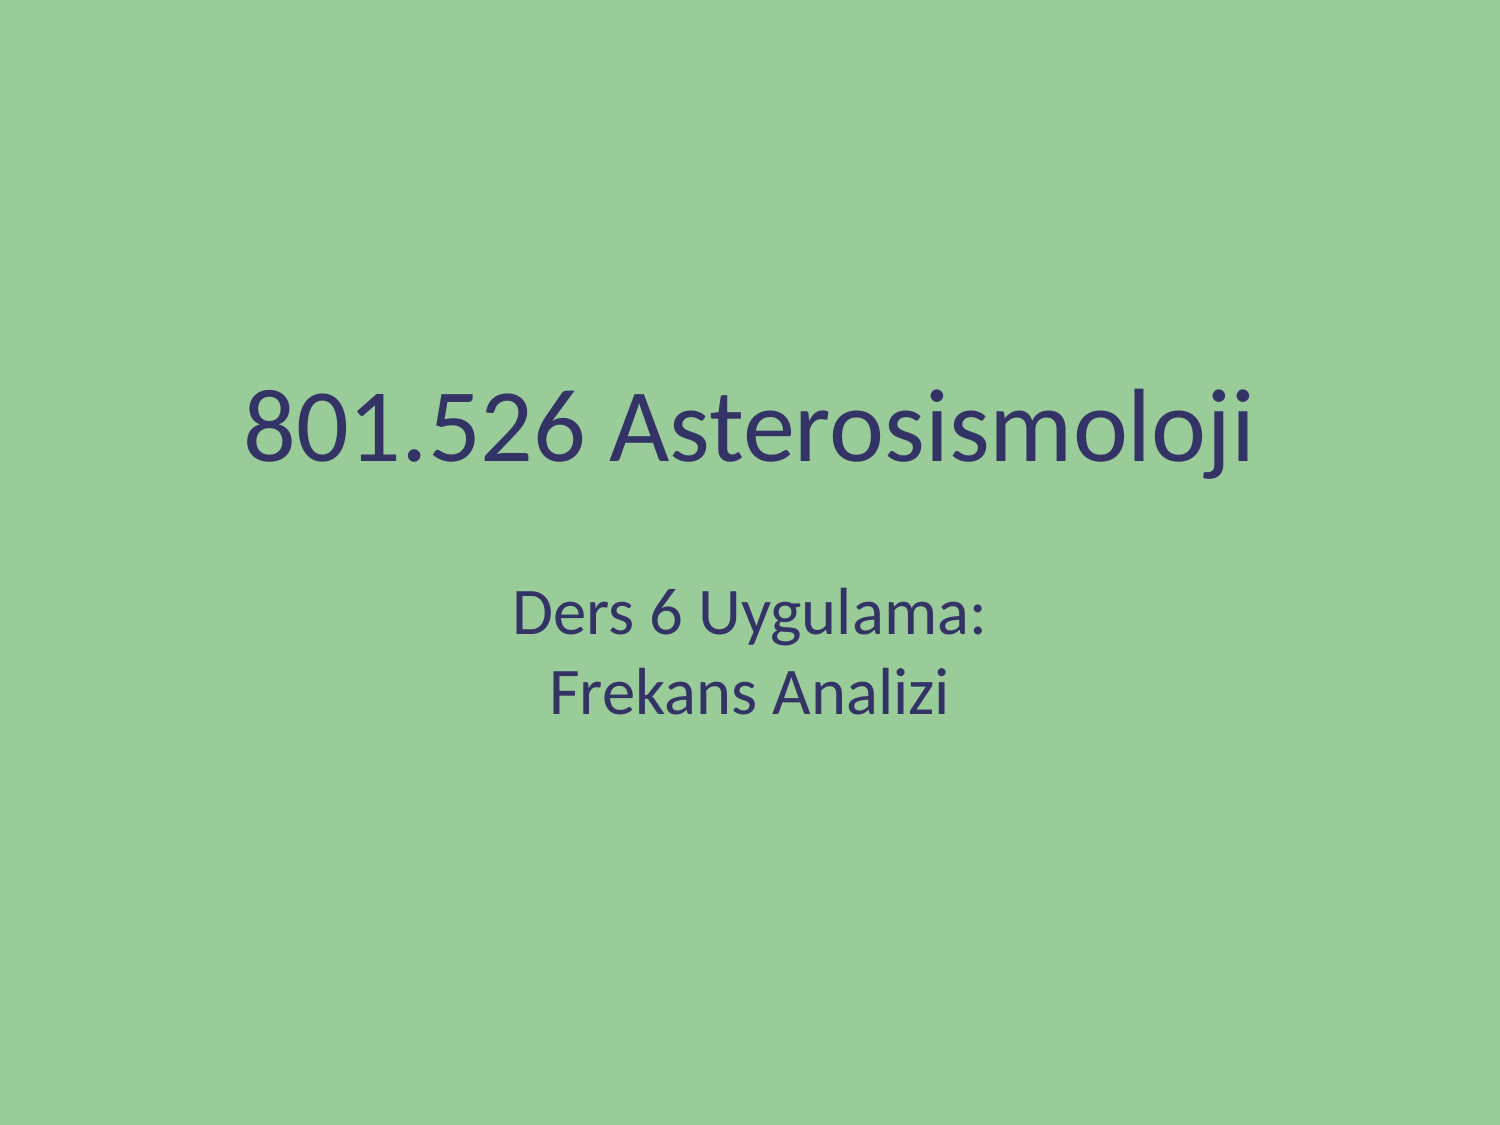

# 801.526 Asterosismoloji
Ders 6 Uygulama:
Frekans Analizi